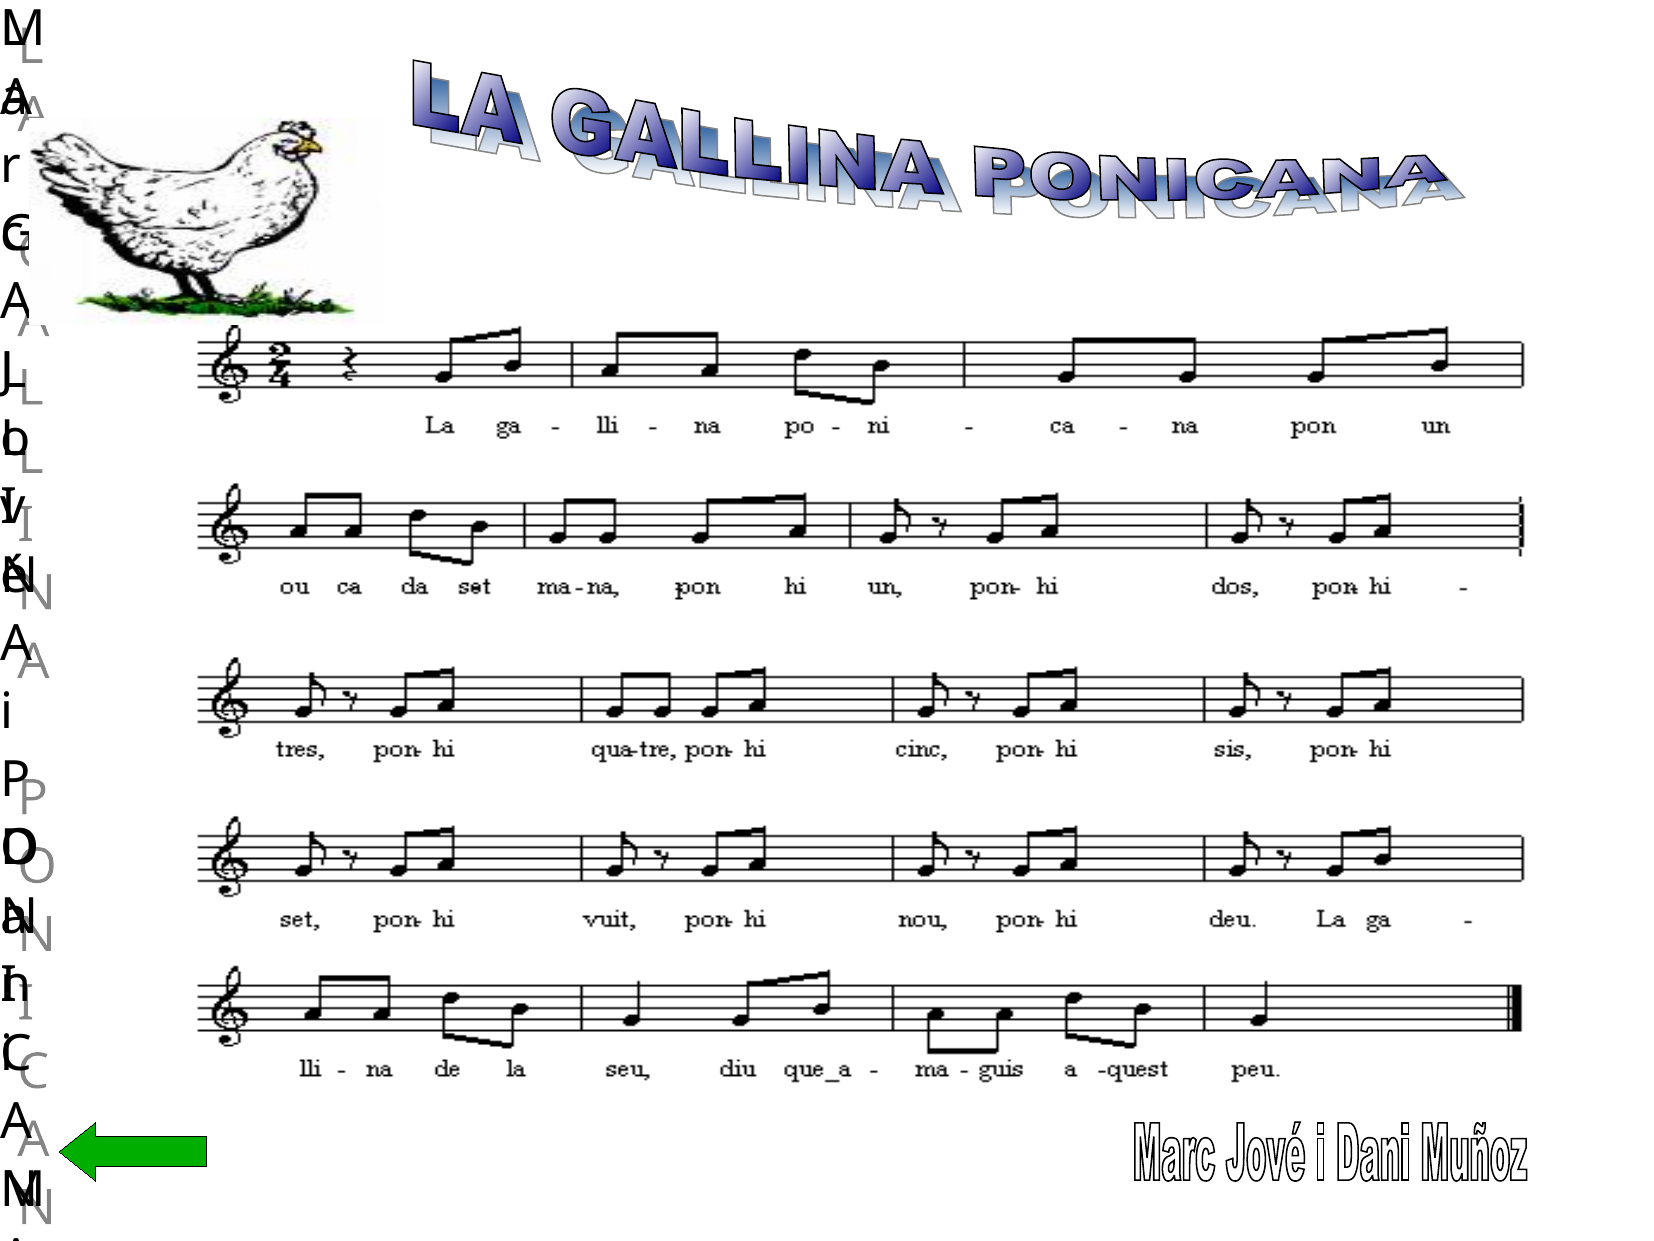

LA GALLINA PONICANA
Marc Jové i Dani Muñoz